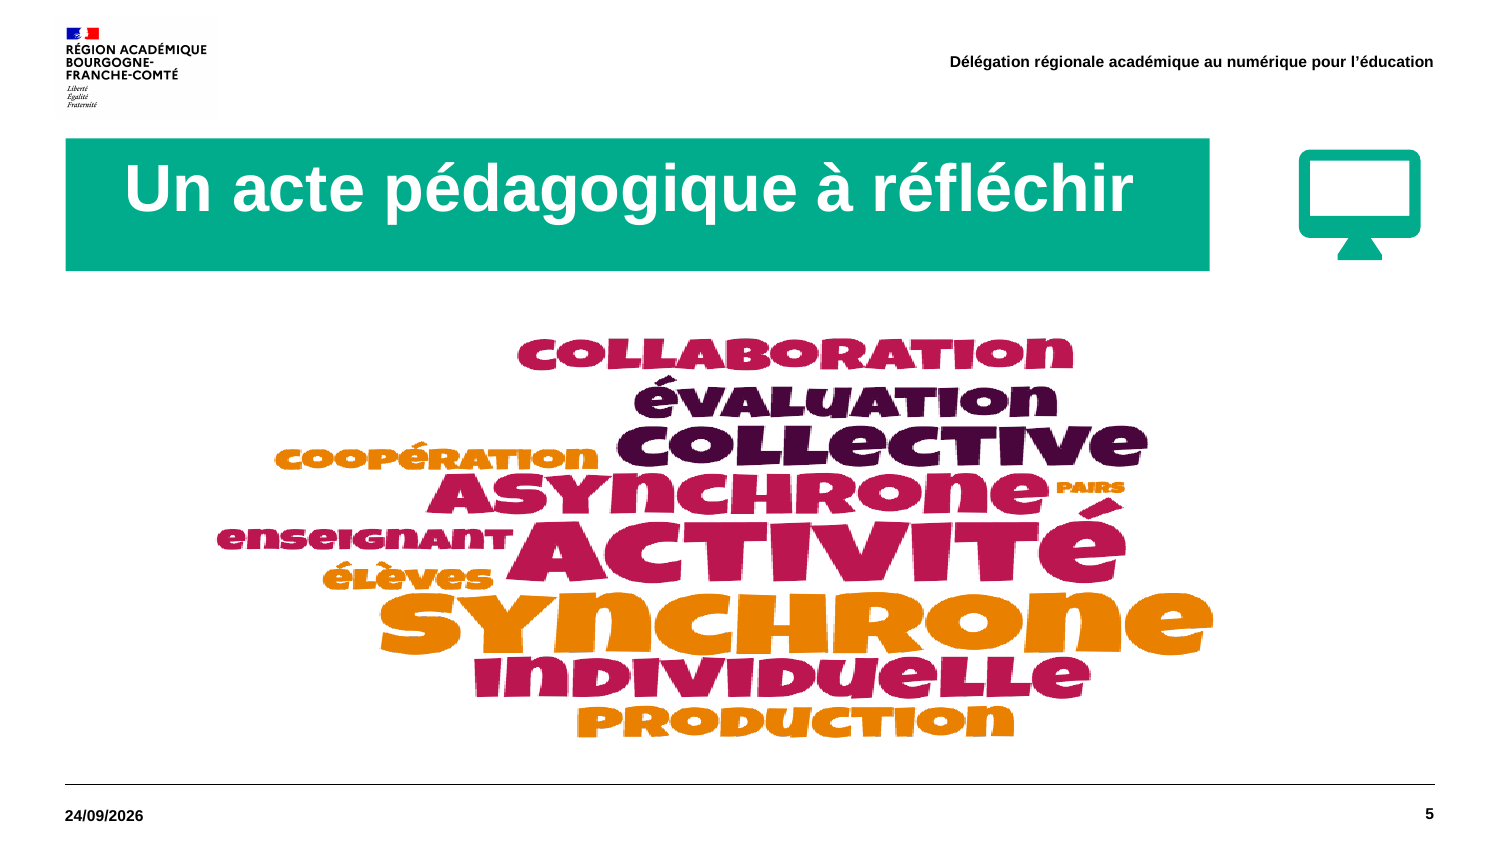

Délégation régionale académique au numérique pour l’éducation
Un acte pédagogique à réfléchir